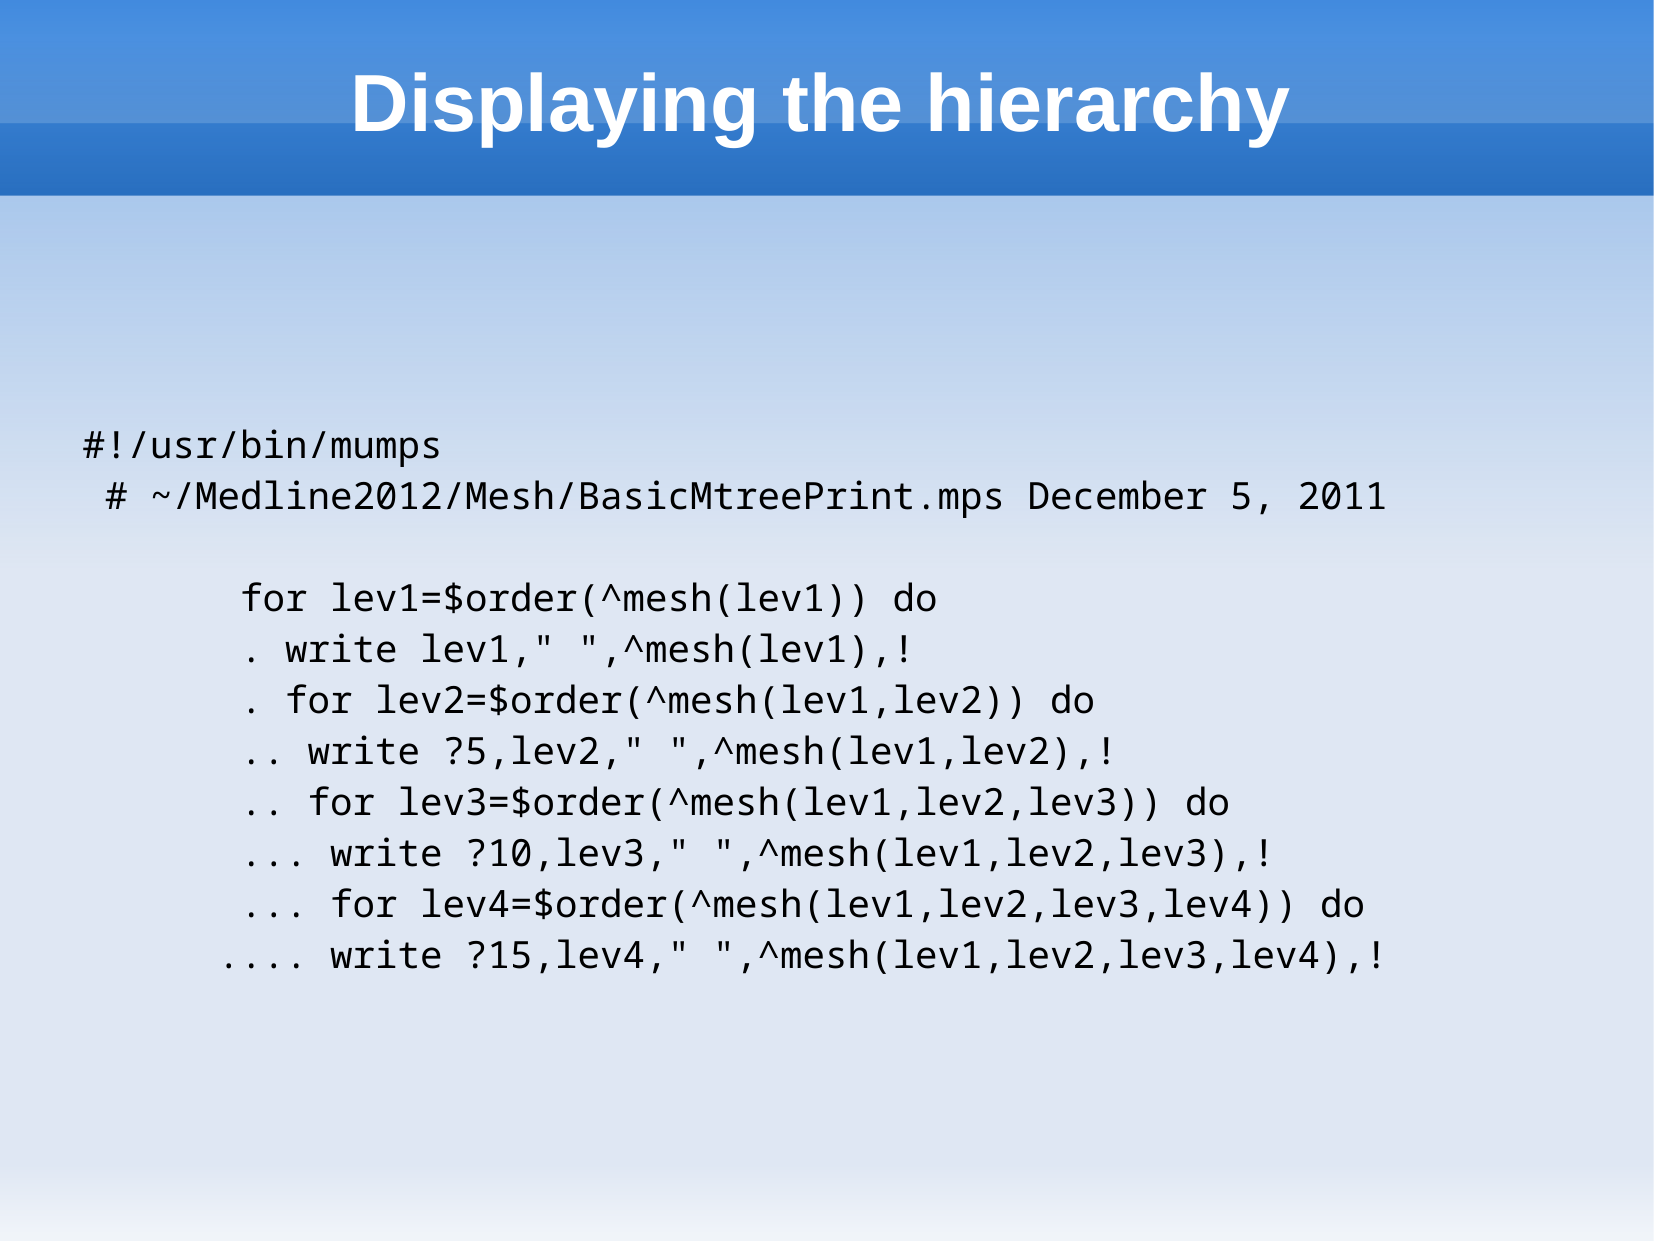

# Displaying the hierarchy
#!/usr/bin/mumps
 # ~/Medline2012/Mesh/BasicMtreePrint.mps December 5, 2011
 for lev1=$order(^mesh(lev1)) do
 . write lev1," ",^mesh(lev1),!
 . for lev2=$order(^mesh(lev1,lev2)) do
 .. write ?5,lev2," ",^mesh(lev1,lev2),!
 .. for lev3=$order(^mesh(lev1,lev2,lev3)) do
 ... write ?10,lev3," ",^mesh(lev1,lev2,lev3),!
 ... for lev4=$order(^mesh(lev1,lev2,lev3,lev4)) do
 .... write ?15,lev4," ",^mesh(lev1,lev2,lev3,lev4),!